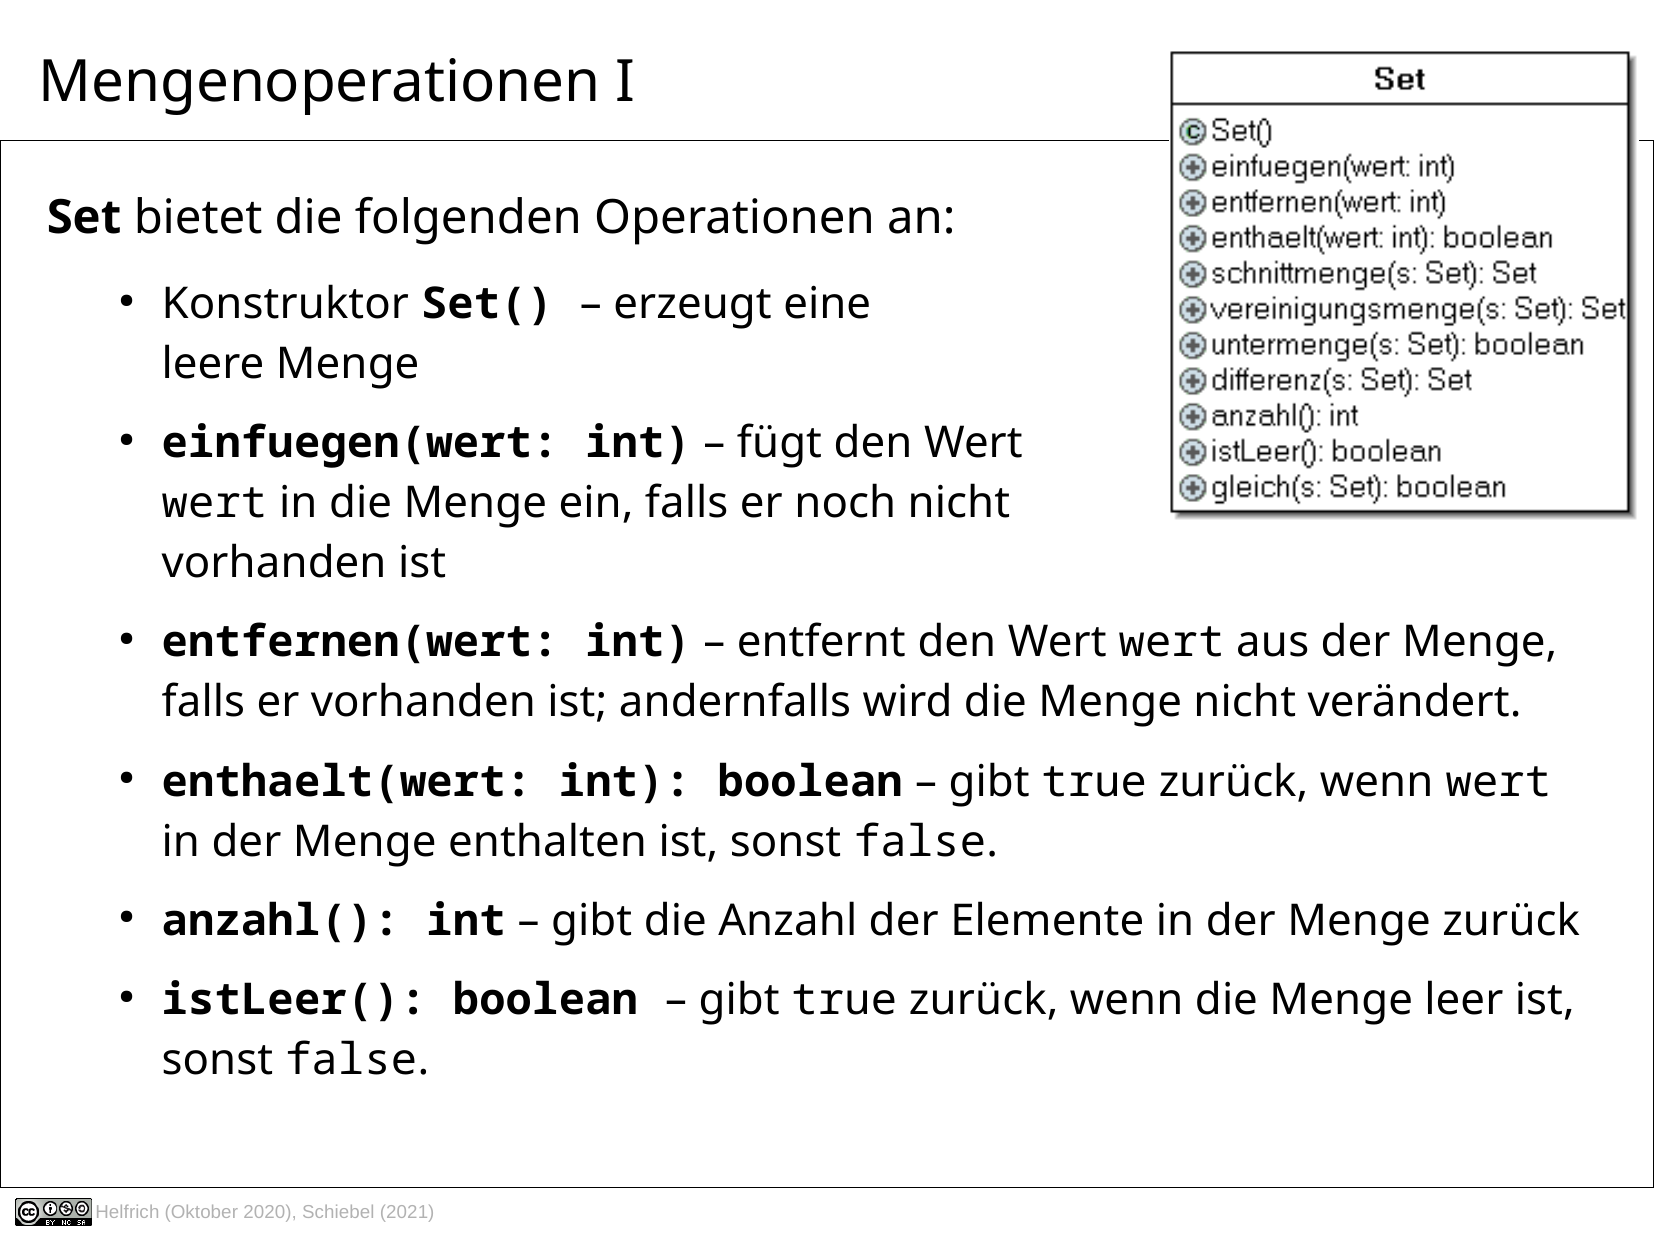

# Mengenoperationen I
Set bietet die folgenden Operationen an:
Konstruktor Set() – erzeugt eine
leere Menge
einfuegen(wert: int) – fügt den Wert
wert in die Menge ein, falls er noch nicht
vorhanden ist
entfernen(wert: int) – entfernt den Wert wert aus der Menge, falls er vorhanden ist; andernfalls wird die Menge nicht verändert.
enthaelt(wert: int): boolean – gibt true zurück, wenn wert in der Menge enthalten ist, sonst false.
anzahl(): int – gibt die Anzahl der Elemente in der Menge zurück
istLeer(): boolean – gibt true zurück, wenn die Menge leer ist, sonst false.